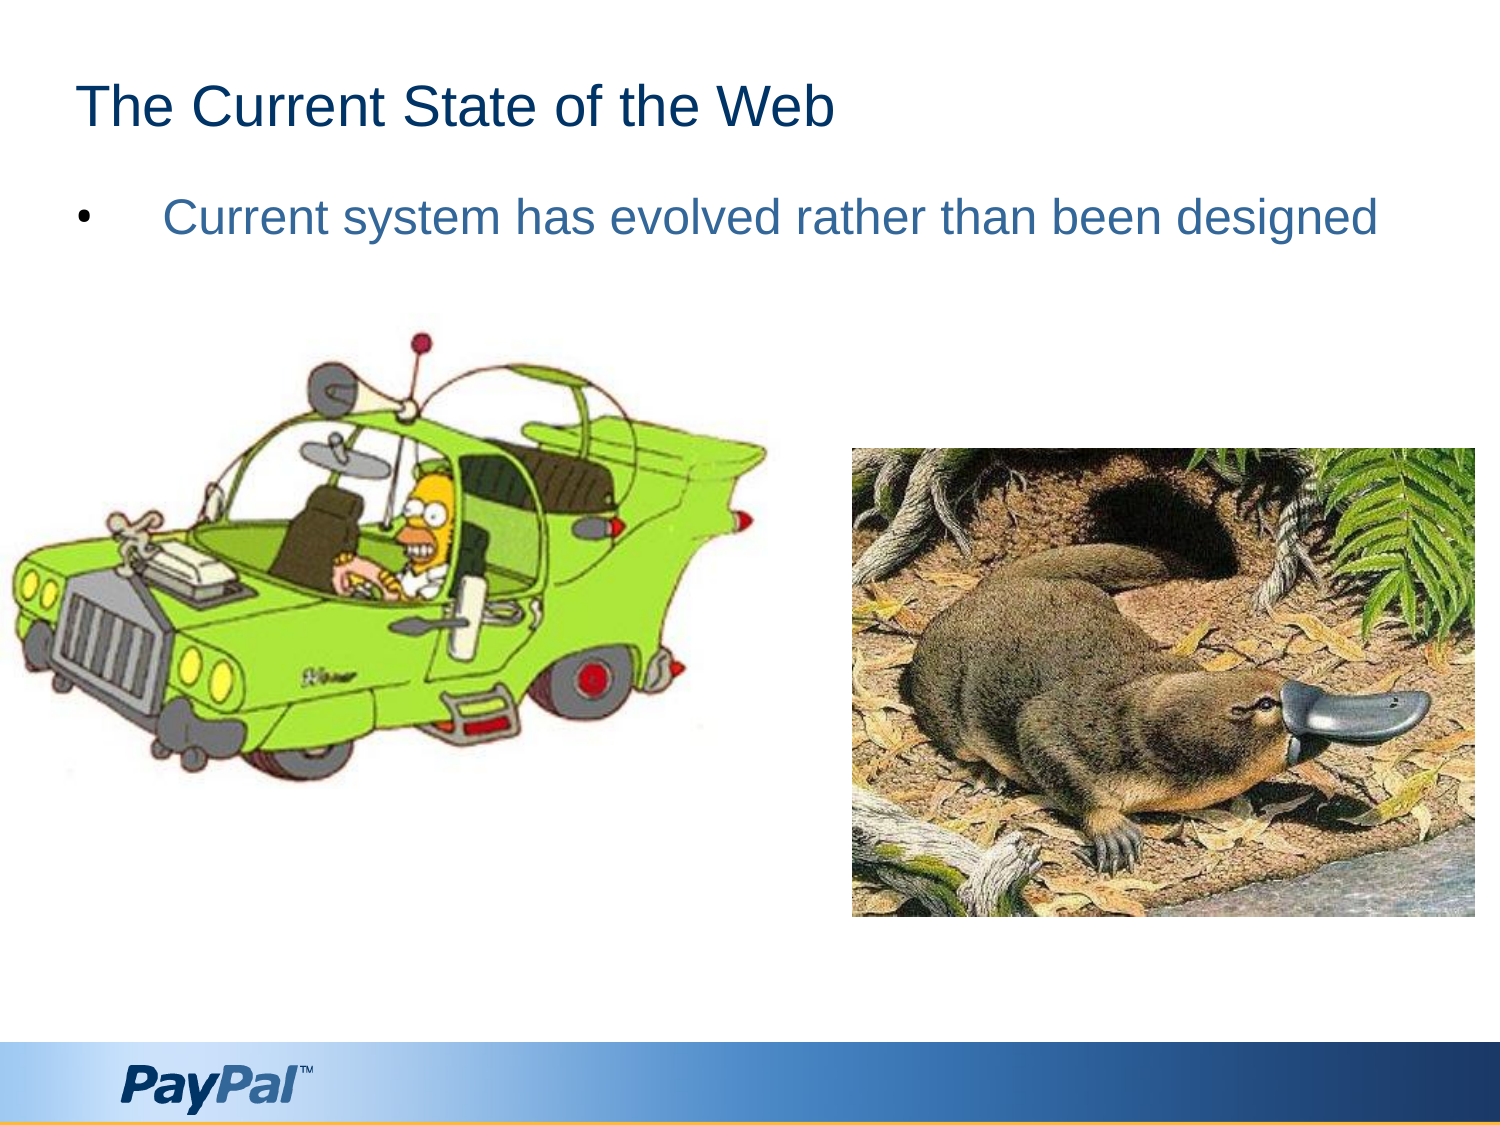

# The Current State of the Web
Current system has evolved rather than been designed